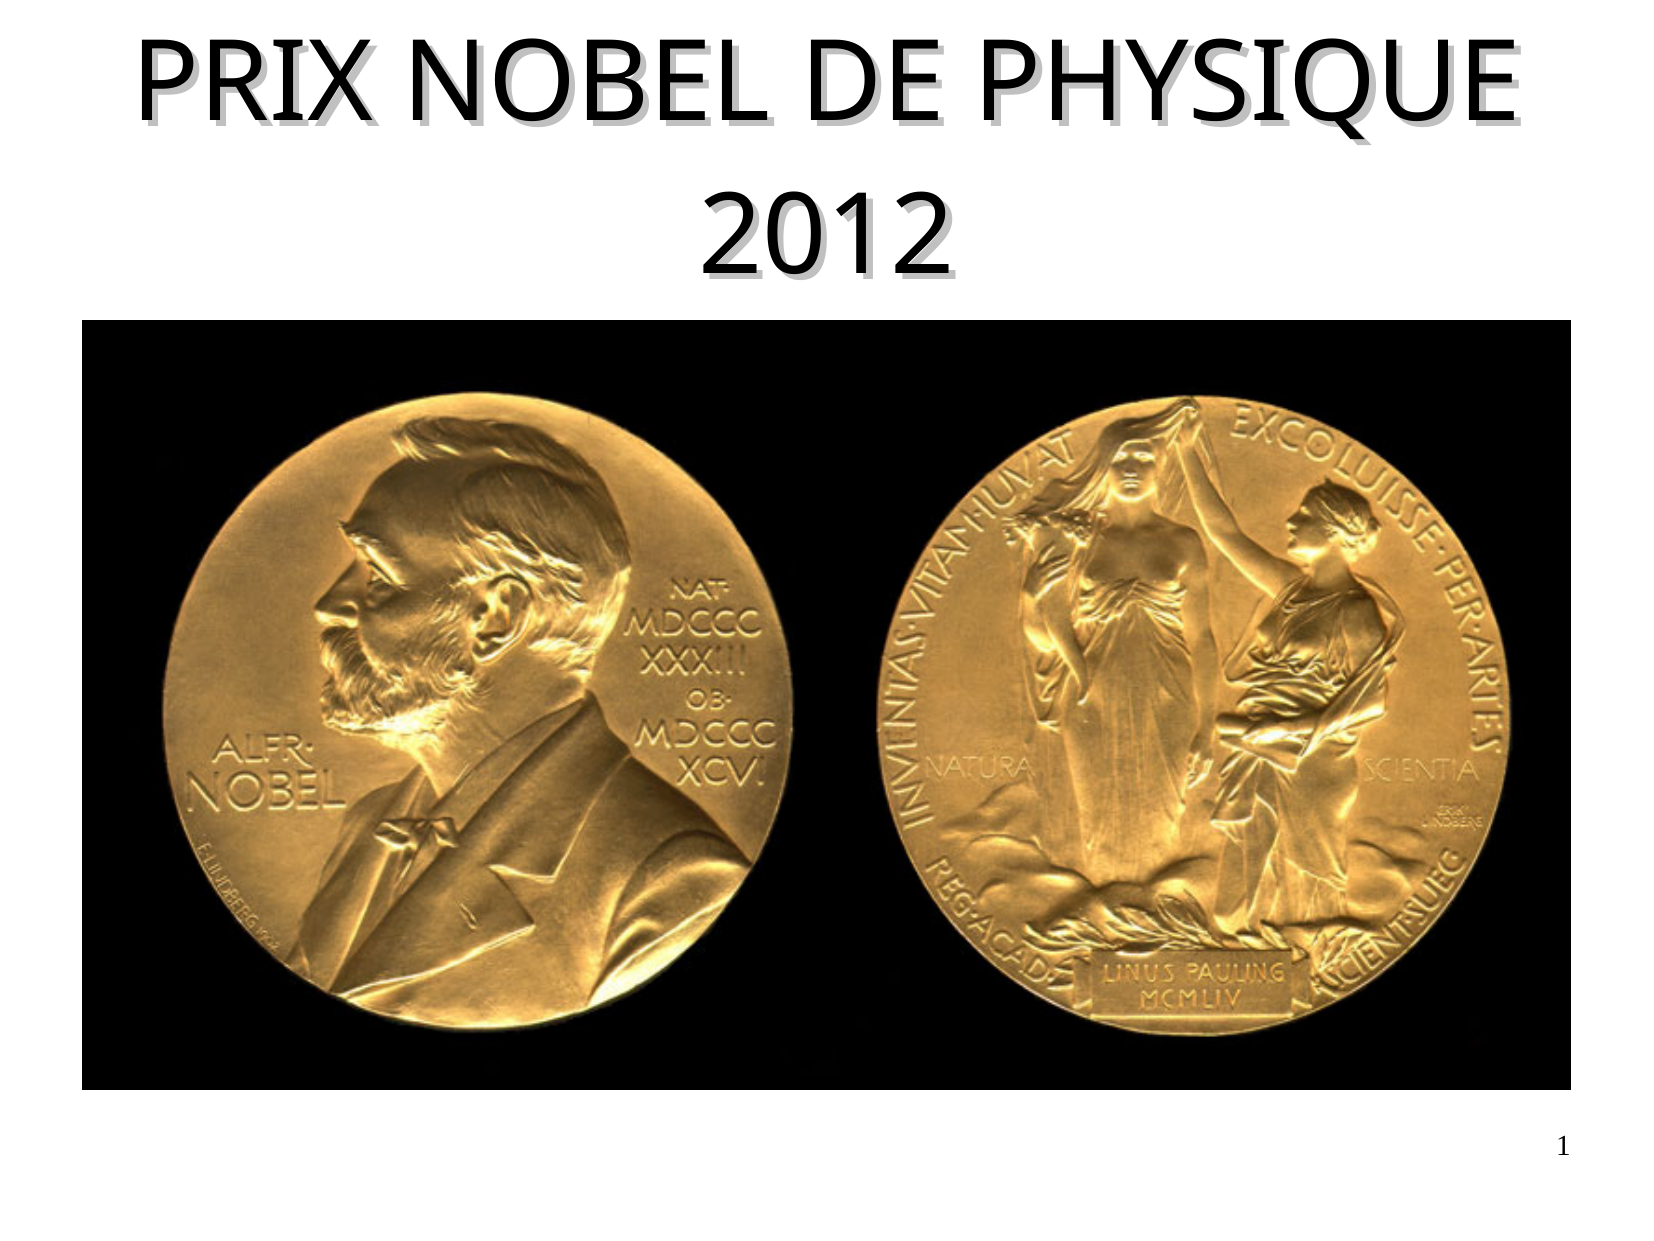

# PRIX NOBEL DE PHYSIQUE 2012
1